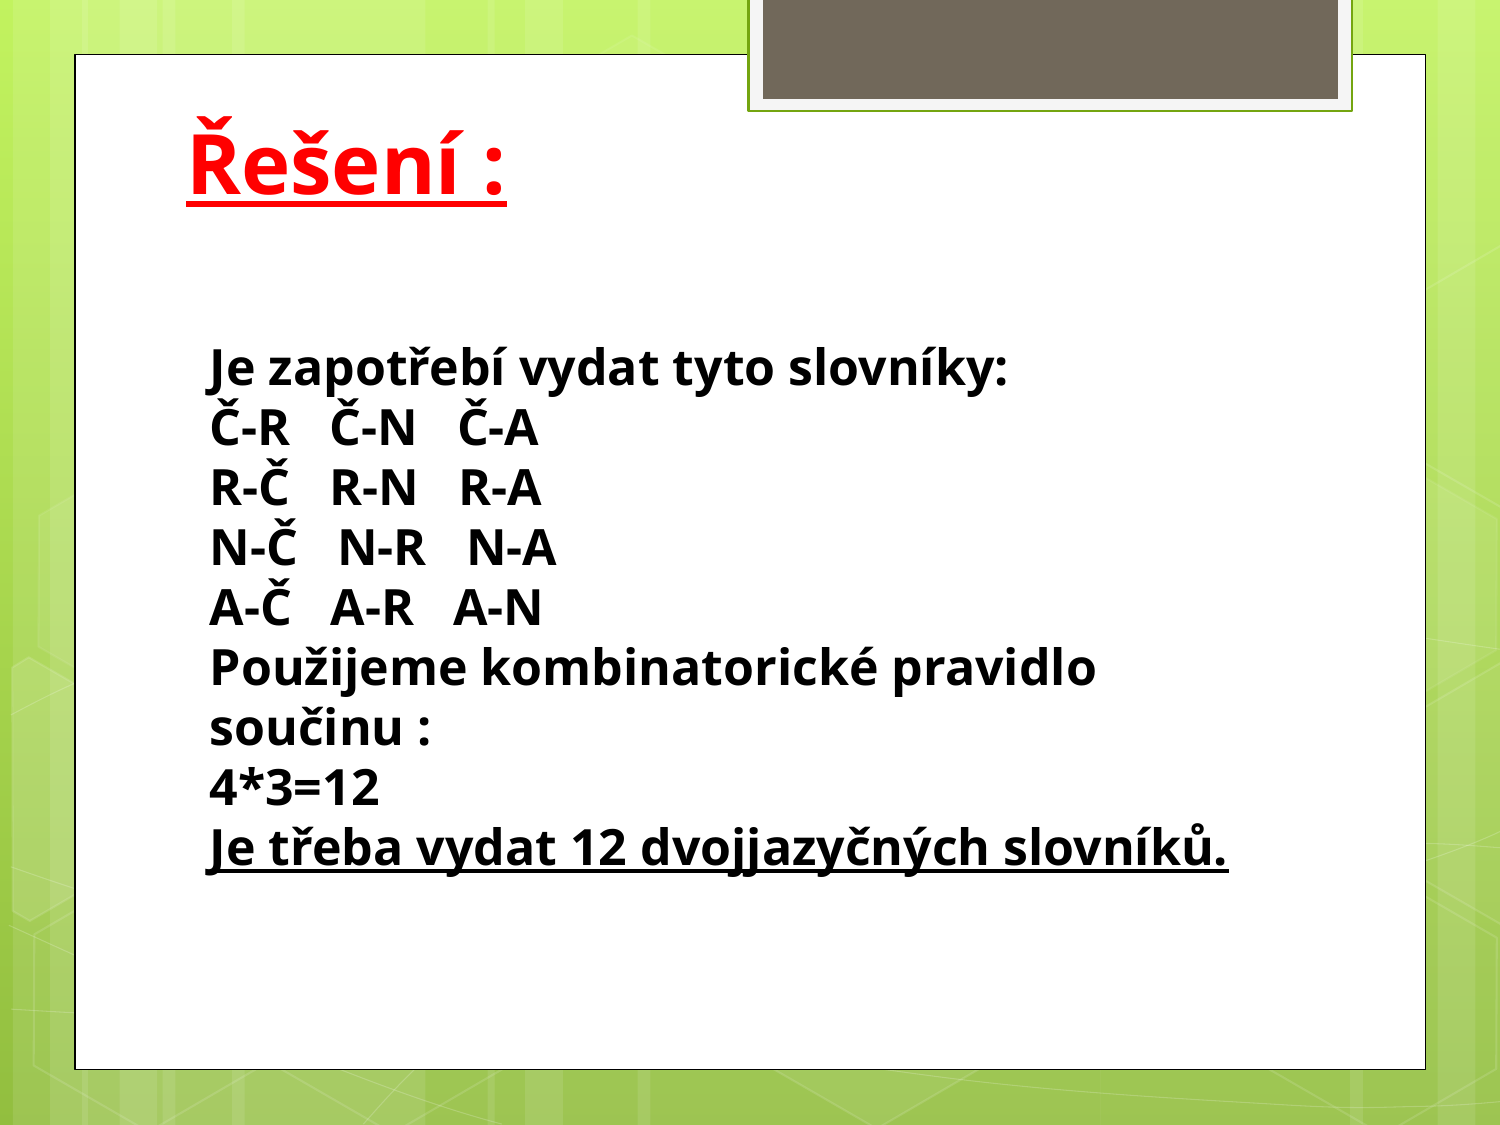

# Řešení :
Je zapotřebí vydat tyto slovníky:
Č-R Č-N Č-A
R-Č R-N R-A
N-Č N-R N-A
A-Č A-R A-N
Použijeme kombinatorické pravidlo součinu :
4*3=12
Je třeba vydat 12 dvojjazyčných slovníků.